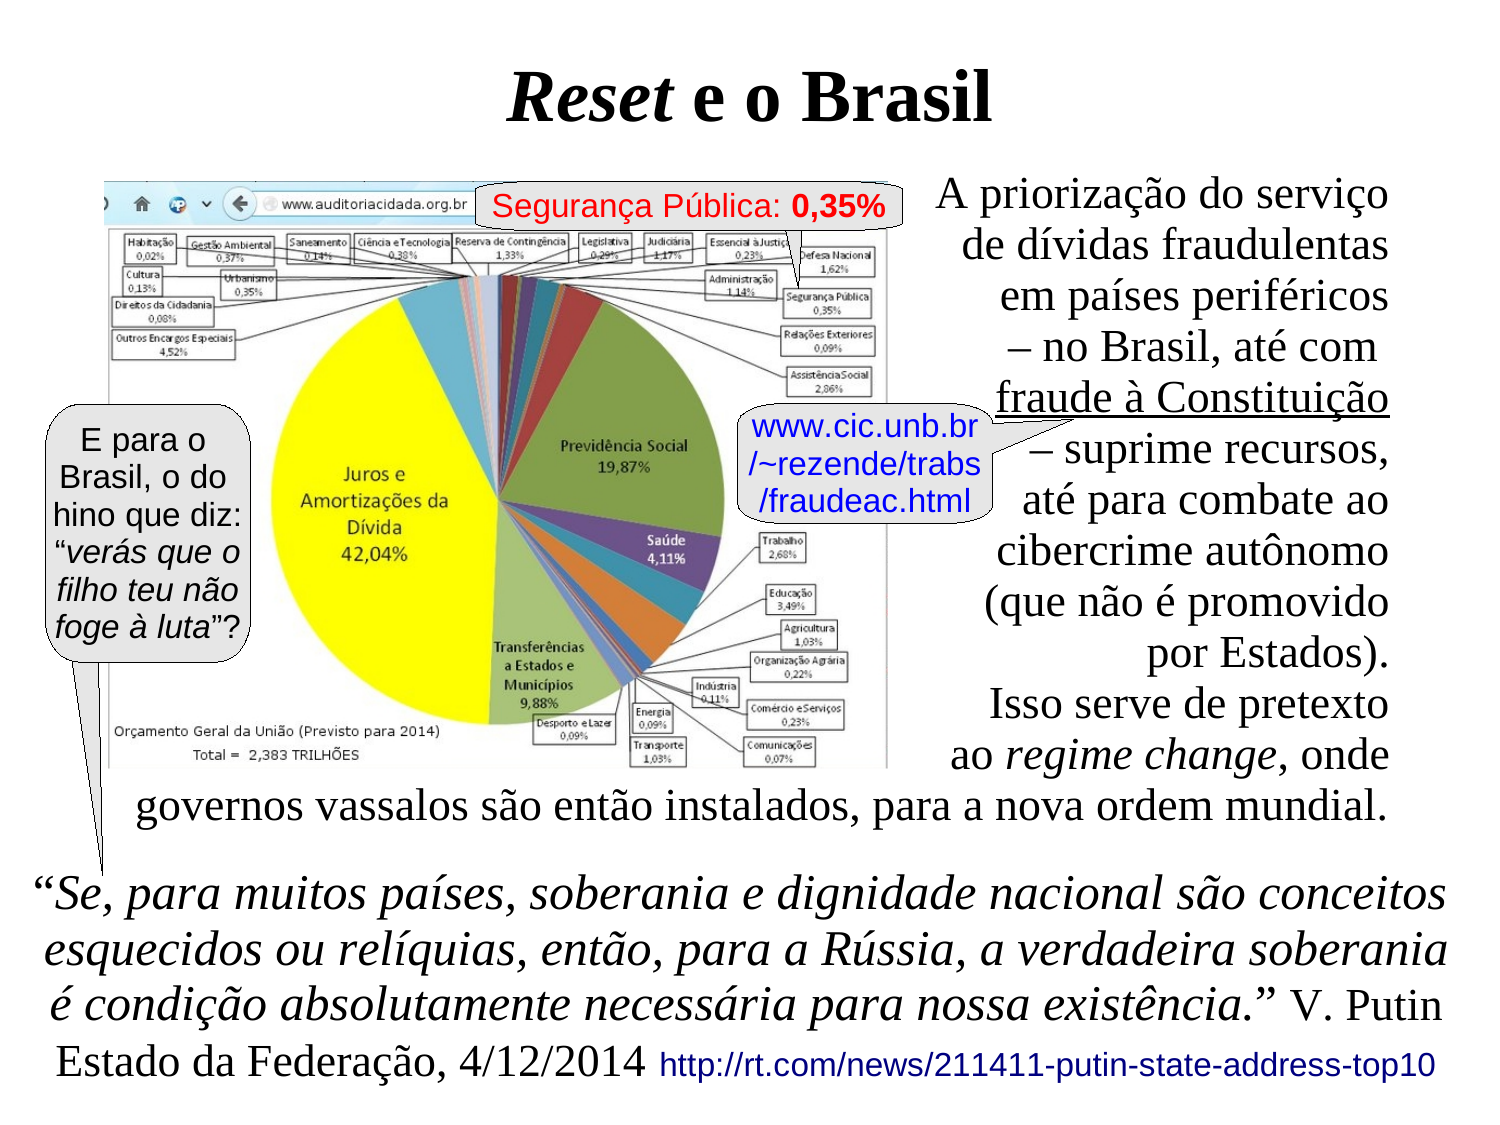

# Reset e o Brasil
A priorização do serviço
 de dívidas fraudulentas
em países periféricos
 – no Brasil, até com
fraude à Constituição
– suprime recursos,
 até para combate ao
cibercrime autônomo
 (que não é promovido
 por Estados).
Isso serve de pretexto
ao regime change, onde
governos vassalos são então instalados, para a nova ordem mundial.
Segurança Pública: 0,35%
www.cic.unb.br
/~rezende/trabs
/fraudeac.html
E para o
Brasil, o do
hino que diz:
“verás que o
filho teu não
foge à luta”?
“Se, para muitos países, soberania e dignidade nacional são conceitos
esquecidos ou relíquias, então, para a Rússia, a verdadeira soberania
é condição absolutamente necessária para nossa existência.” V. Putin
Estado da Federação, 4/12/2014 http://rt.com/news/211411-putin-state-address-top10